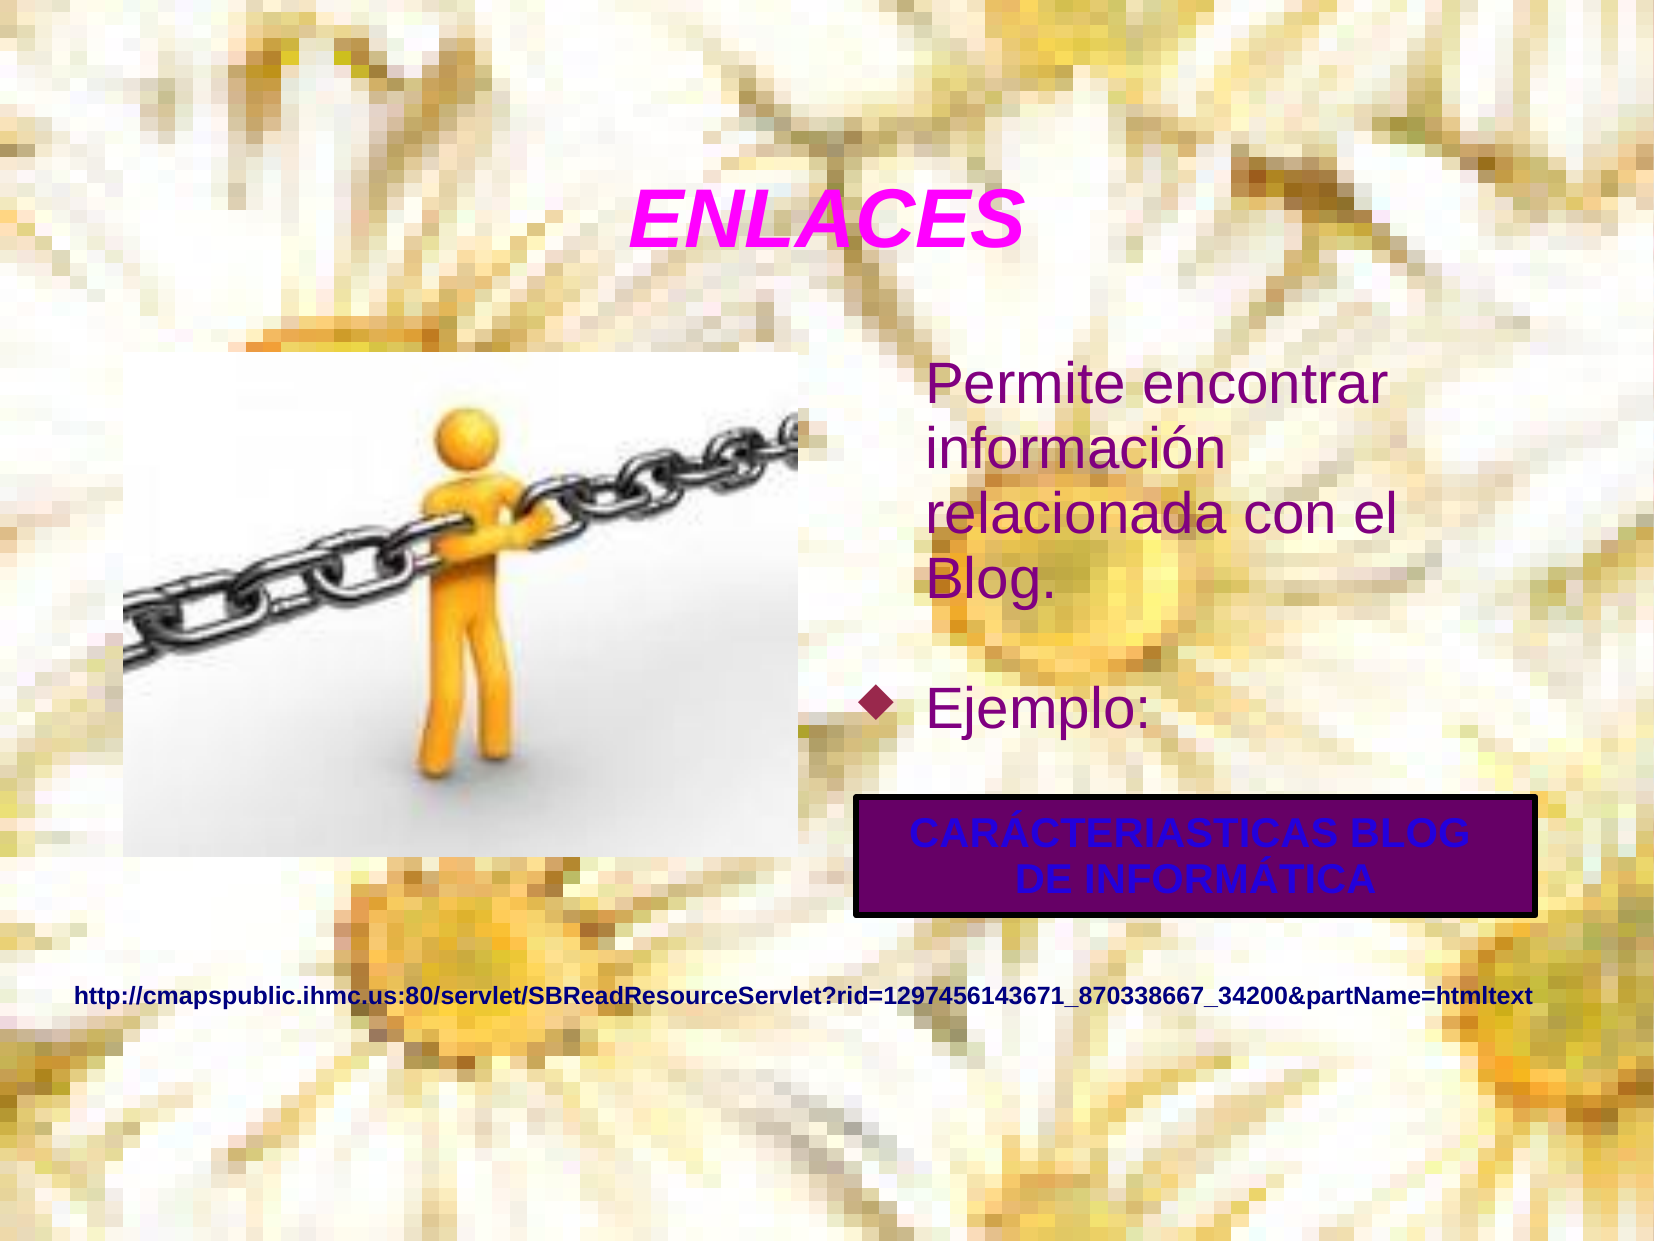

# ENLACES
Permite encontrar información relacionada con el Blog.
Ejemplo:
CARÁCTERIASTICAS BLOG
DE INFORMÁTICA
http://cmapspublic.ihmc.us:80/servlet/SBReadResourceServlet?rid=1297456143671_870338667_34200&partName=htmltext